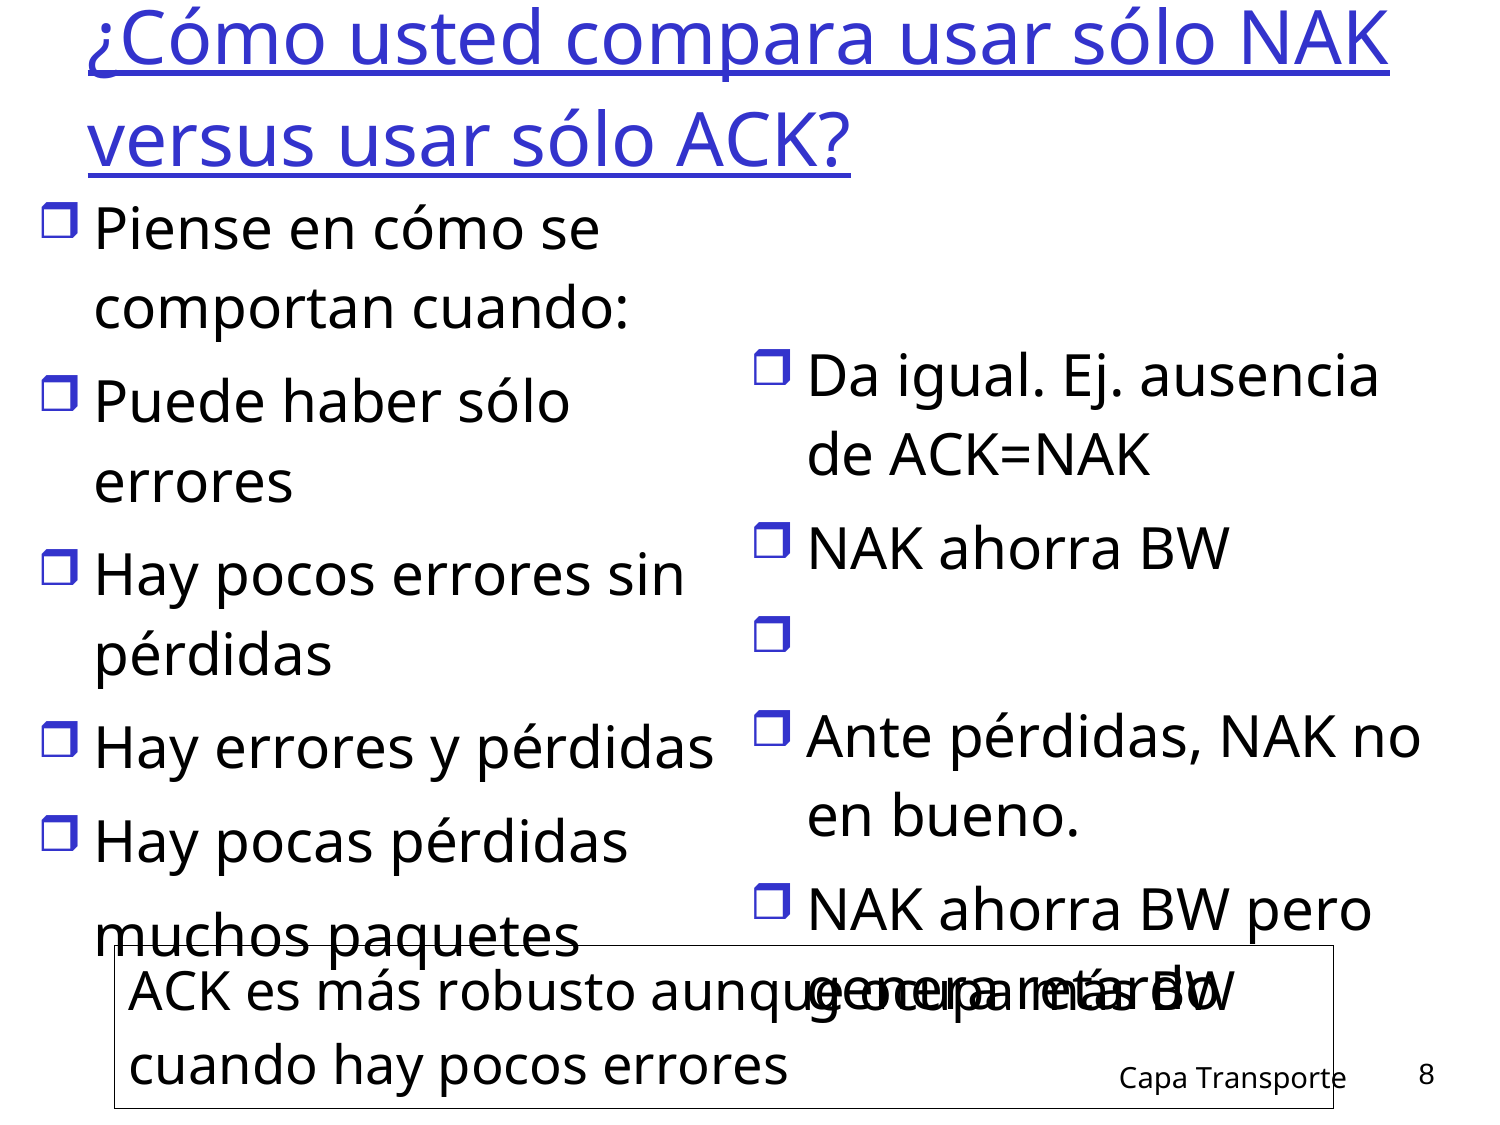

# ¿Cómo usted compara usar sólo NAK versus usar sólo ACK?
Piense en cómo se comportan cuando:
Puede haber sólo errores
Hay pocos errores sin pérdidas
Hay errores y pérdidas
Hay pocas pérdidas
muchos paquetes
Da igual. Ej. ausencia de ACK=NAK
NAK ahorra BW
Ante pérdidas, NAK no en bueno.
NAK ahorra BW pero genera retardo
ACK es más robusto aunque ocupa más BW
cuando hay pocos errores
8